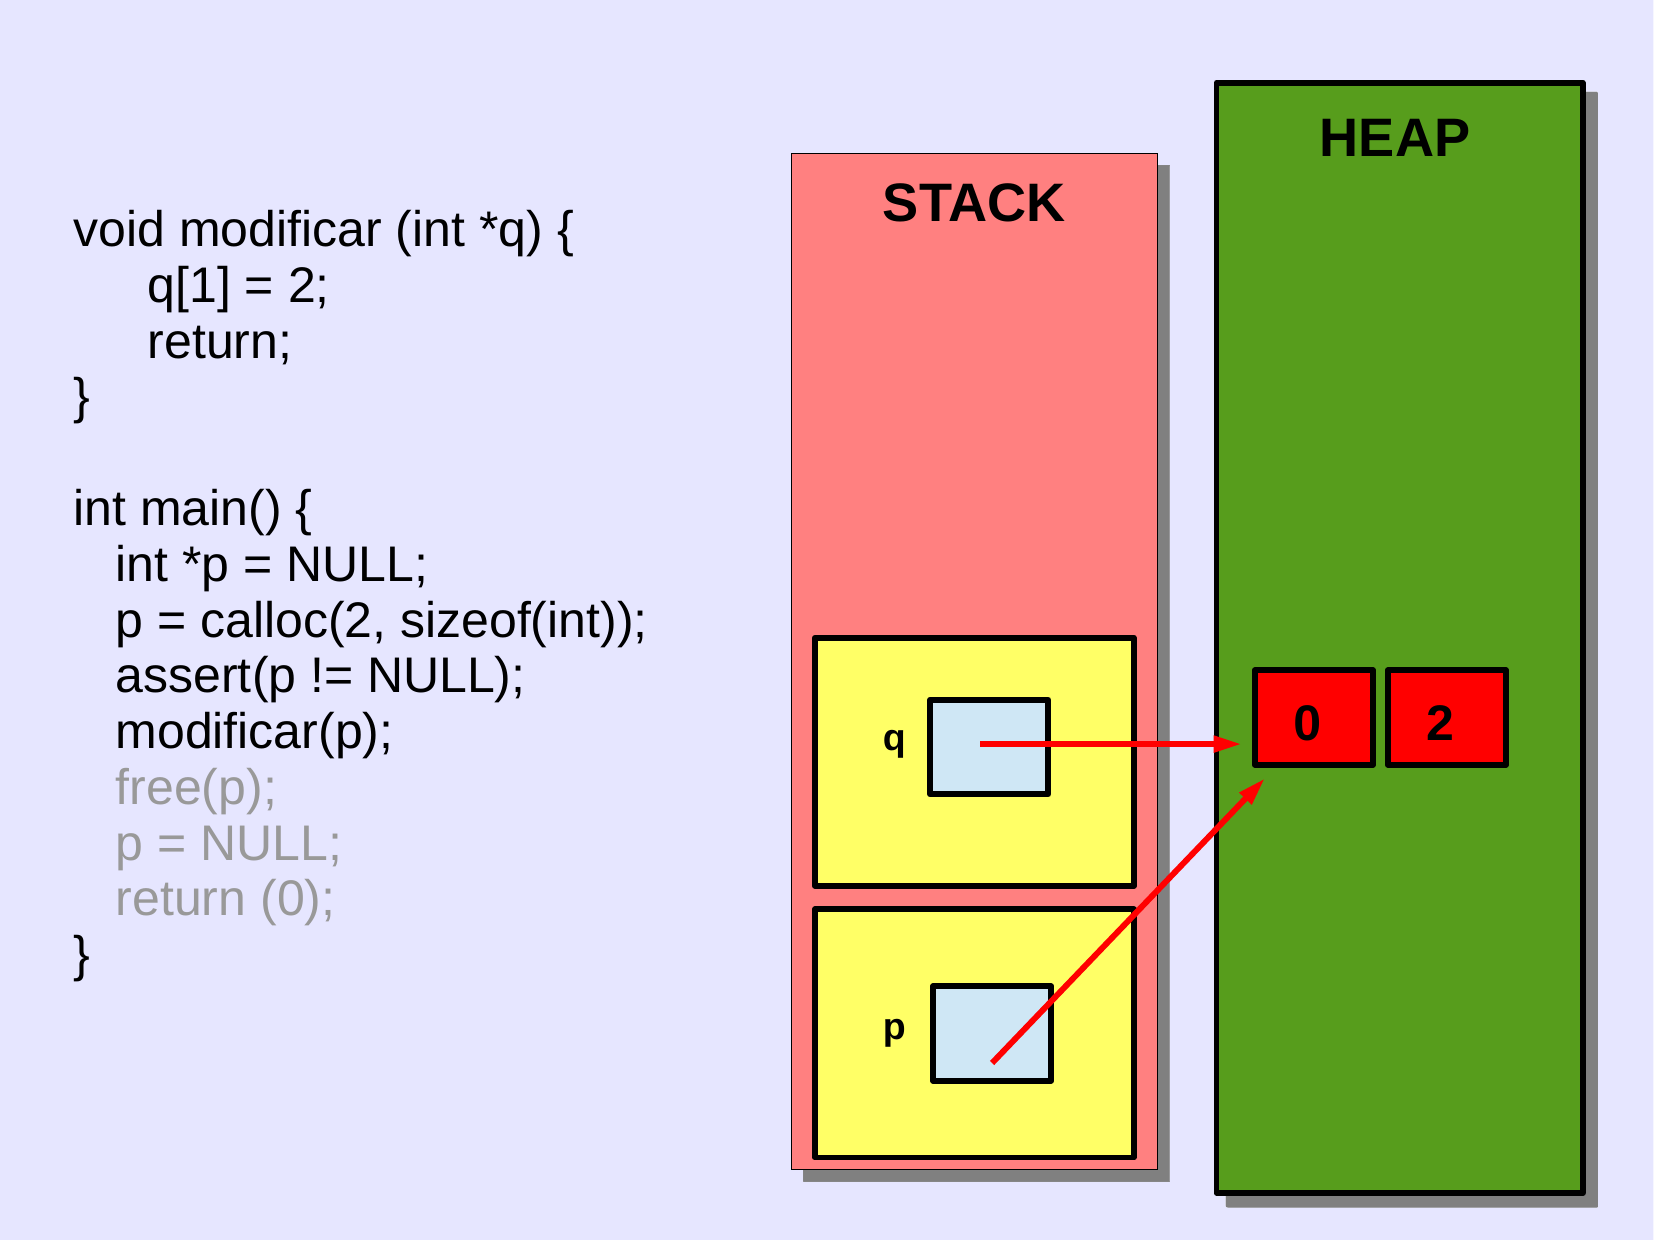

void modificar (int *q) {
 	q[1] = 2;
	return;
}
int main() {
 int *p = NULL;
 p = calloc(2, sizeof(int));
 assert(p != NULL);
 modificar(p);
 free(p);
 p = NULL;
 return (0);
}
HEAP
STACK
q
0
2
p